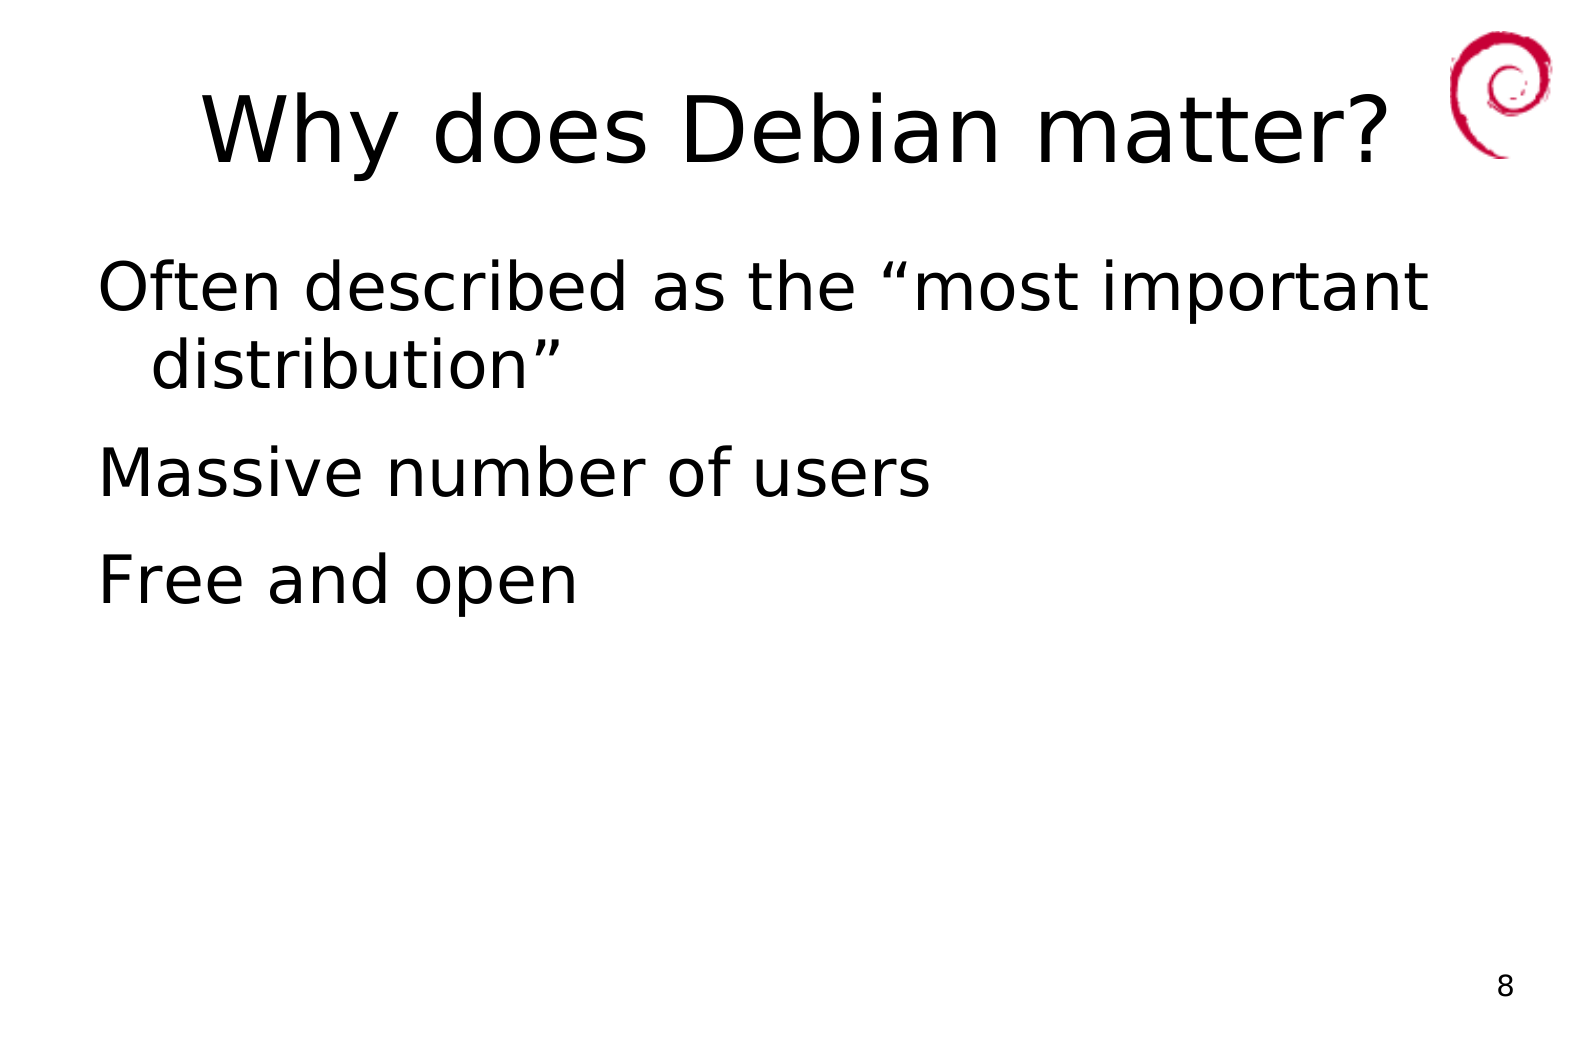

# Why does Debian matter?
Often described as the “most important distribution”
Massive number of users
Free and open
8